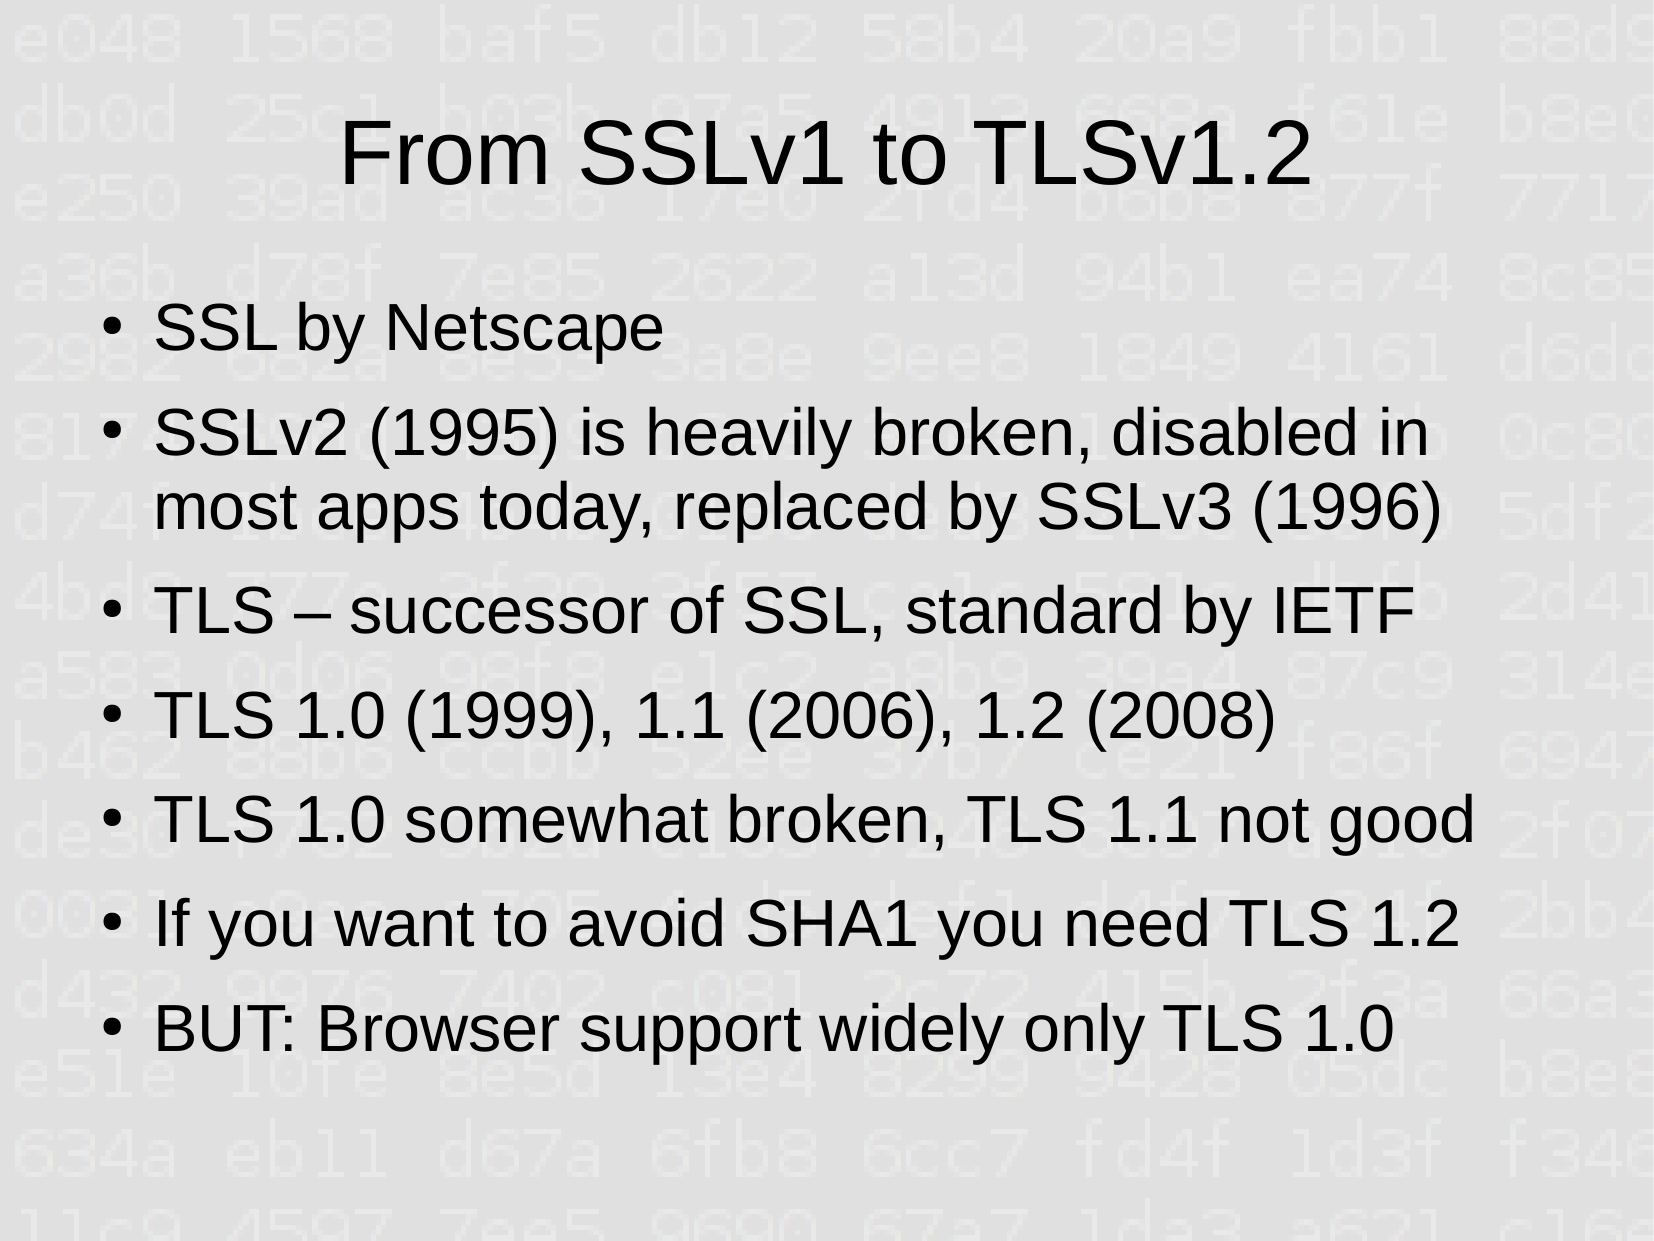

# From SSLv1 to TLSv1.2
SSL by Netscape
SSLv2 (1995) is heavily broken, disabled in most apps today, replaced by SSLv3 (1996)
TLS – successor of SSL, standard by IETF
TLS 1.0 (1999), 1.1 (2006), 1.2 (2008)
TLS 1.0 somewhat broken, TLS 1.1 not good
If you want to avoid SHA1 you need TLS 1.2
BUT: Browser support widely only TLS 1.0